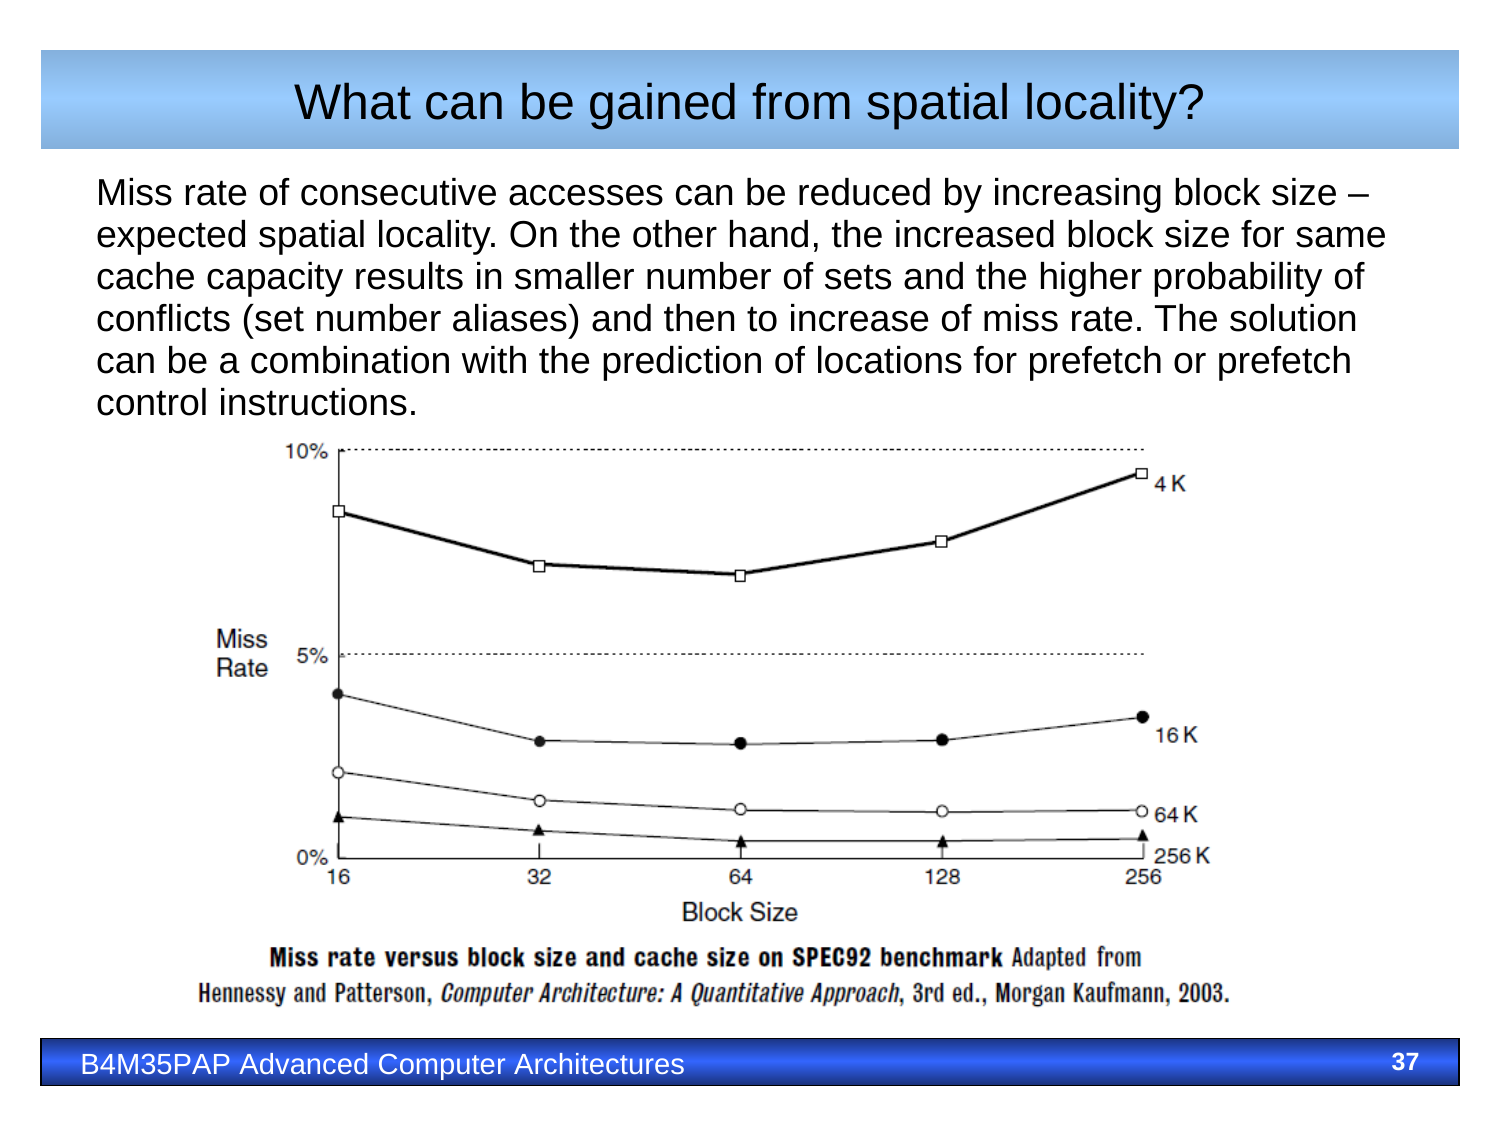

# What can be gained from spatial locality?
Miss rate of consecutive accesses can be reduced by increasing block size – expected spatial locality. On the other hand, the increased block size for same cache capacity results in smaller number of sets and the higher probability of conflicts (set number aliases) and then to increase of miss rate. The solution can be a combination with the prediction of locations for prefetch or prefetch control instructions.